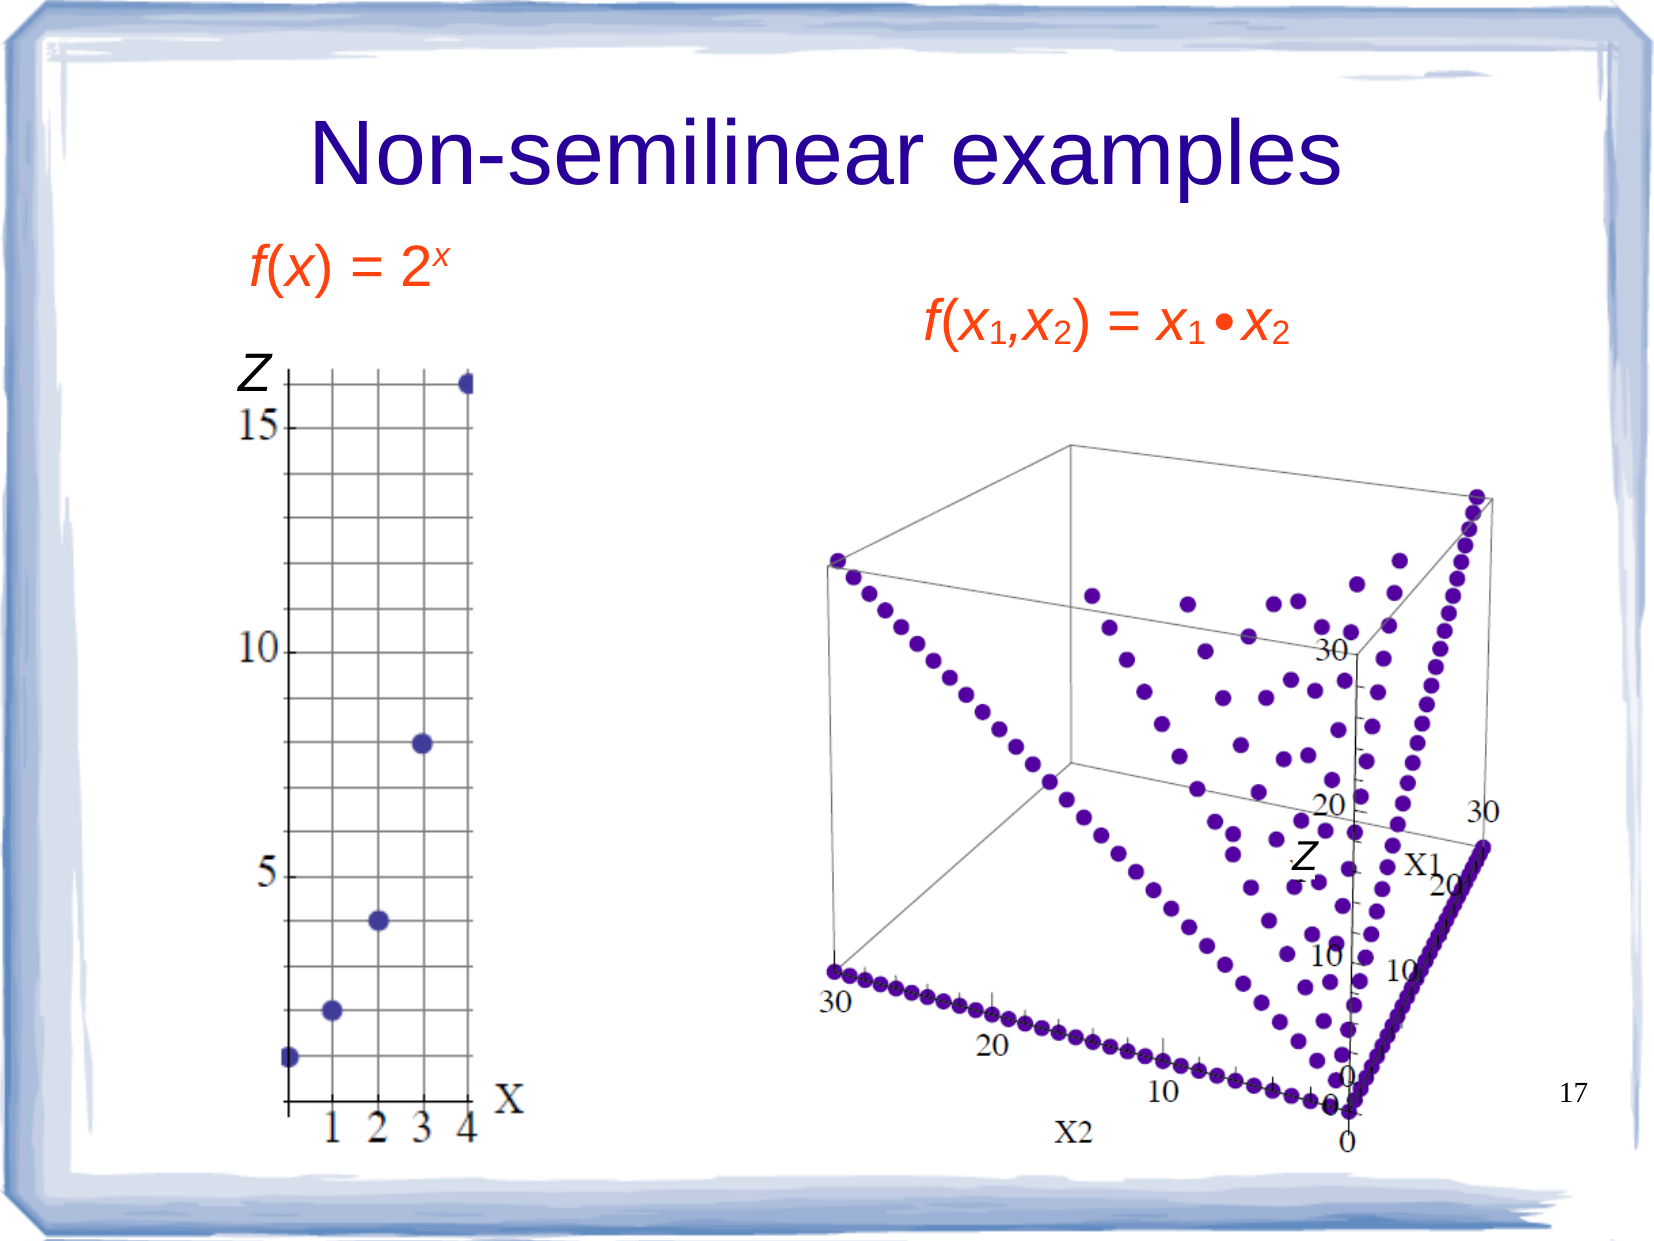

# Non-semilinear examples
f(x) = 2x
f(x1,x2) = x1∙x2
Z
Z
17